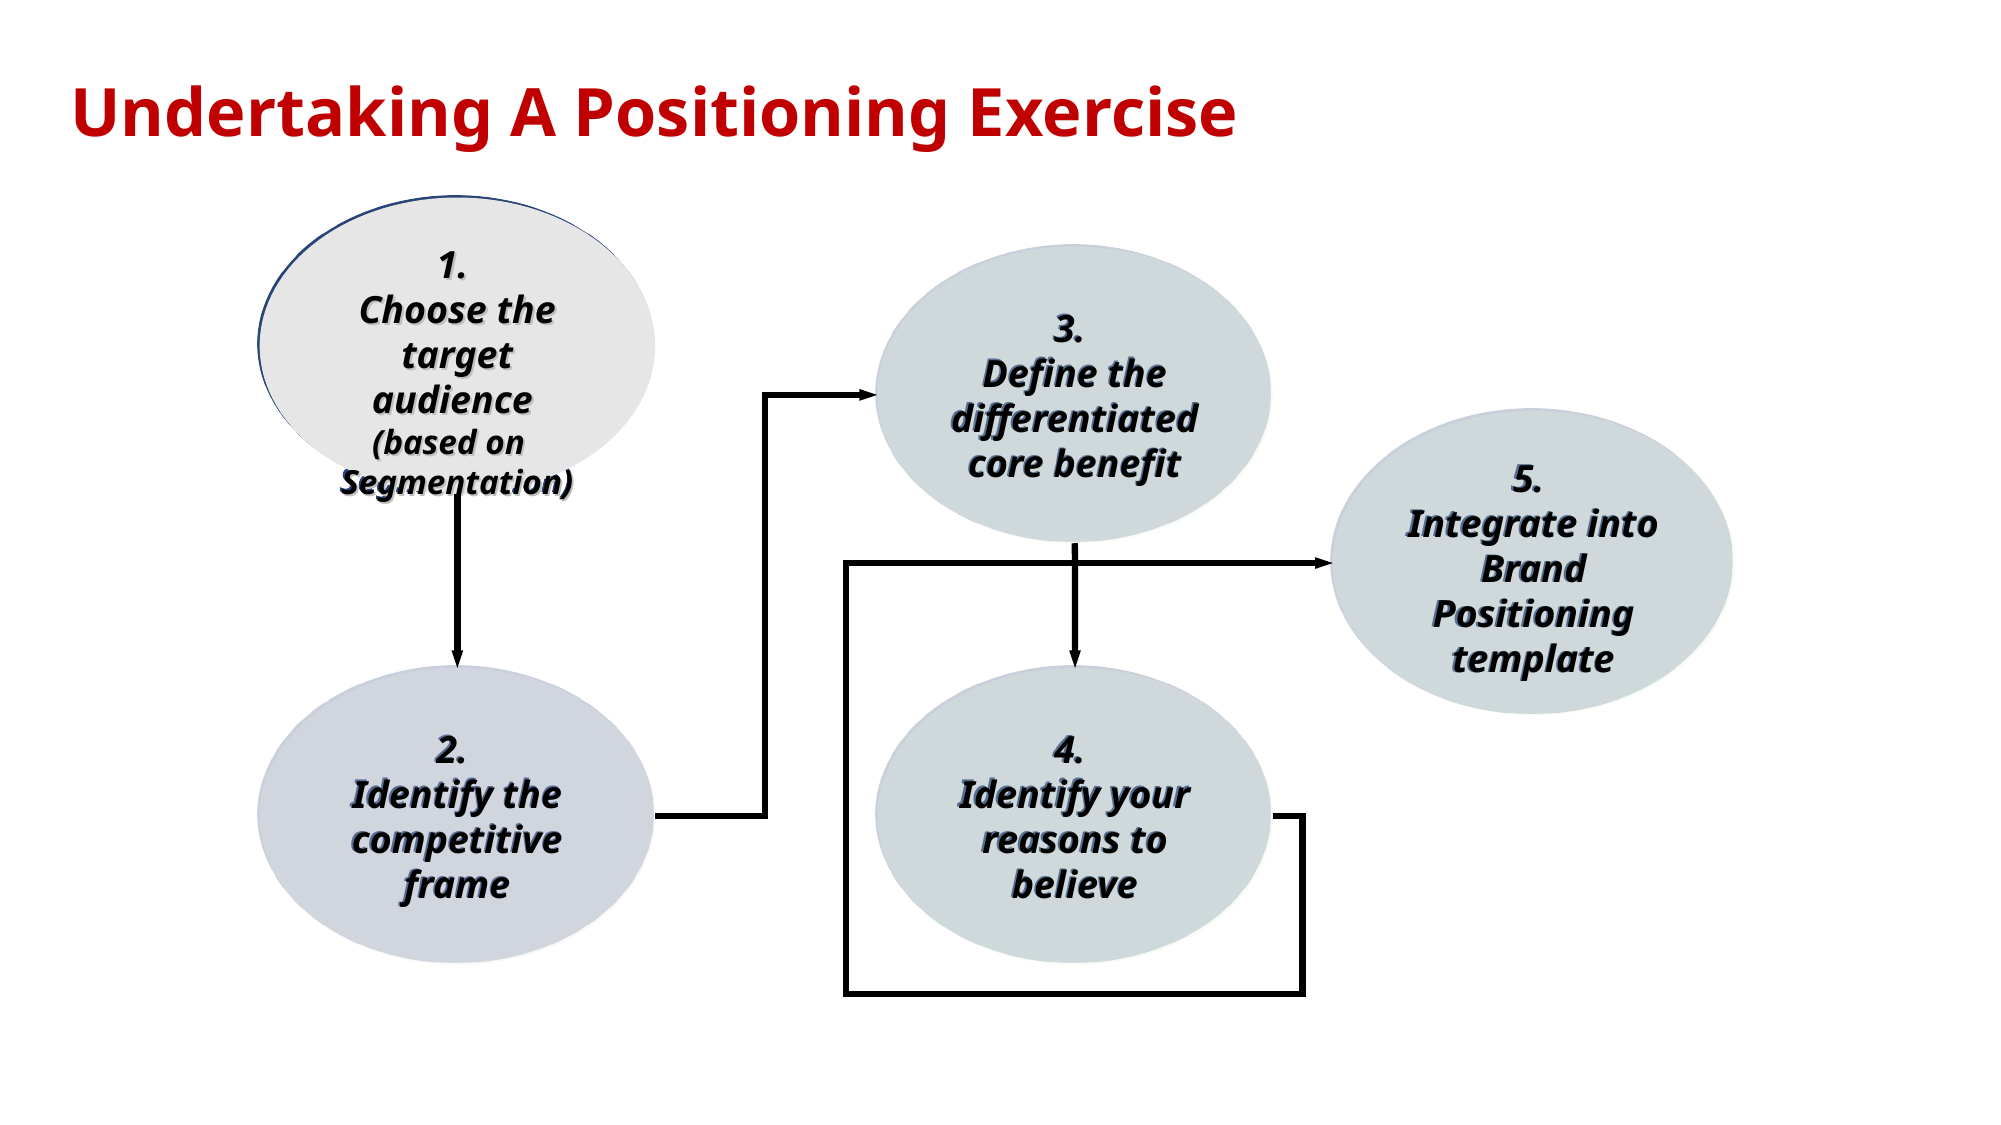

# Undertaking A Positioning Exercise
1.
Choose the target audience
(based on Segmentation)
3.
Define the differentiated core benefit
5.
Integrate into
Brand Positioning template
2.
Identify the competitive frame
4.
Identify your reasons to believe